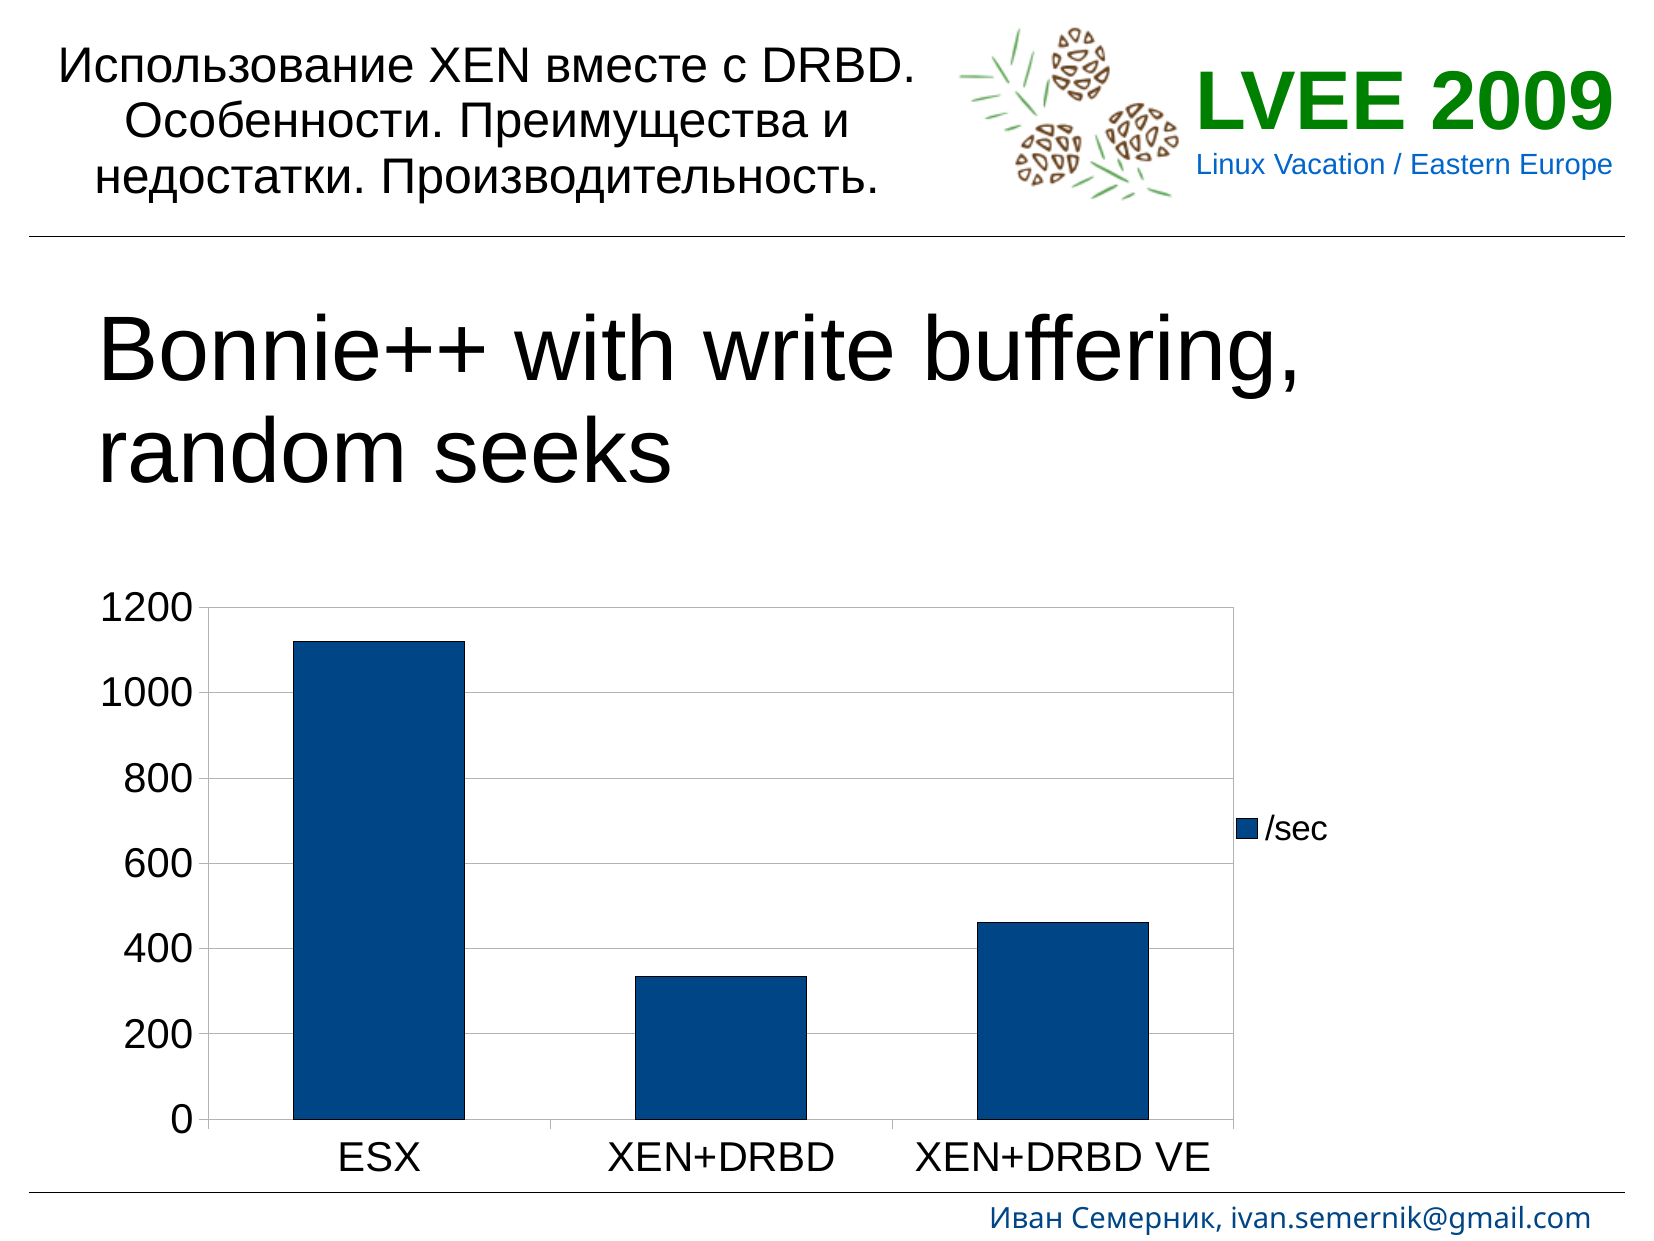

Использование XEN вместе с DRBD. Особенности. Преимущества и недостатки. Производительность.
LVEE 2009
Linux Vacation / Eastern Europe
Bonnie++ with write buffering,
random seeks
### Chart
| Category | /sec |
|---|---|
| ESX | 1120.0 |
| XEN+DRBD | 334.0 |
| XEN+DRBD VE | 461.0 |Иван Семерник, ivan.semernik@gmail.com